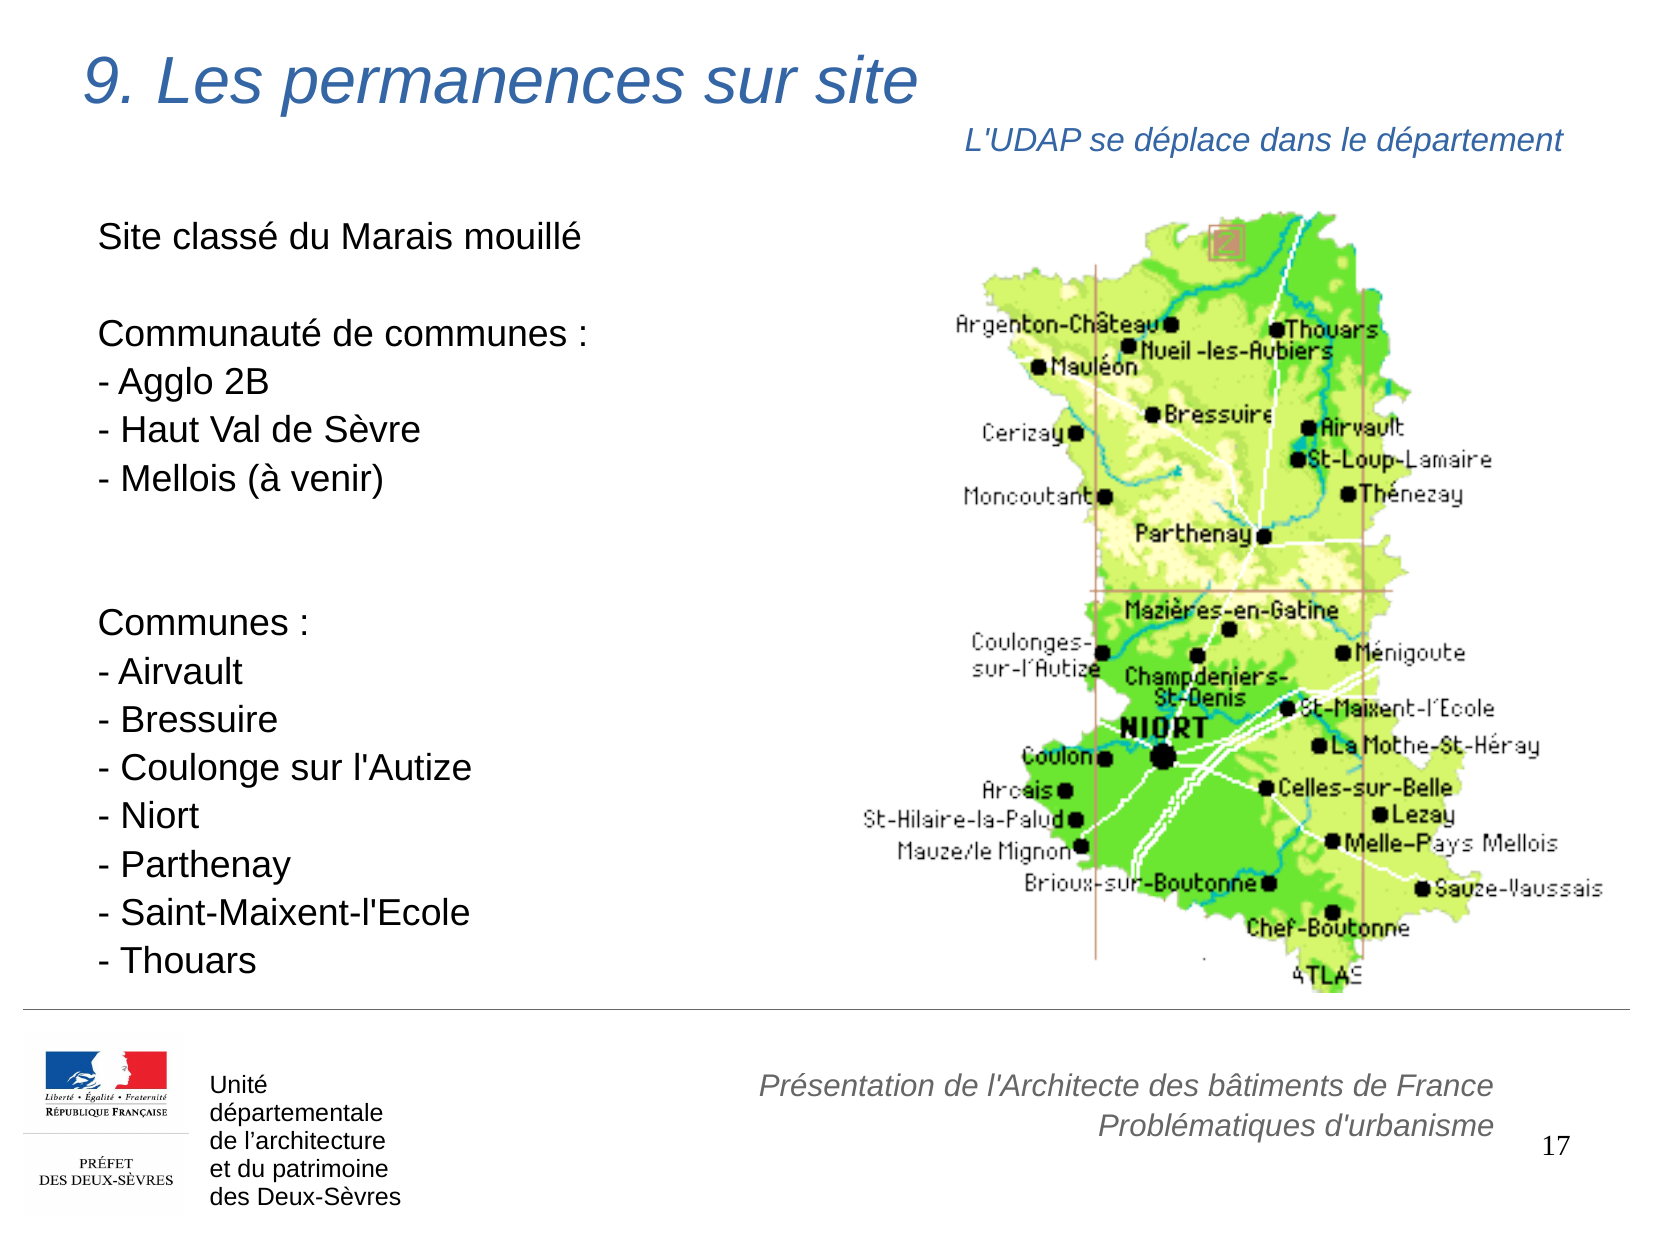

# 9. Les permanences sur site L'UDAP se déplace dans le département
Site classé du Marais mouillé
Communauté de communes :
- Agglo 2B
- Haut Val de Sèvre
- Mellois (à venir)
Communes :
- Airvault
- Bressuire
- Coulonge sur l'Autize
- Niort
- Parthenay
- Saint-Maixent-l'Ecole
- Thouars
Présentation de l'Architecte des bâtiments de France
Problématiques d'urbanisme
Unité
départementale
de l’architecture
et du patrimoine
des Deux-Sèvres
17